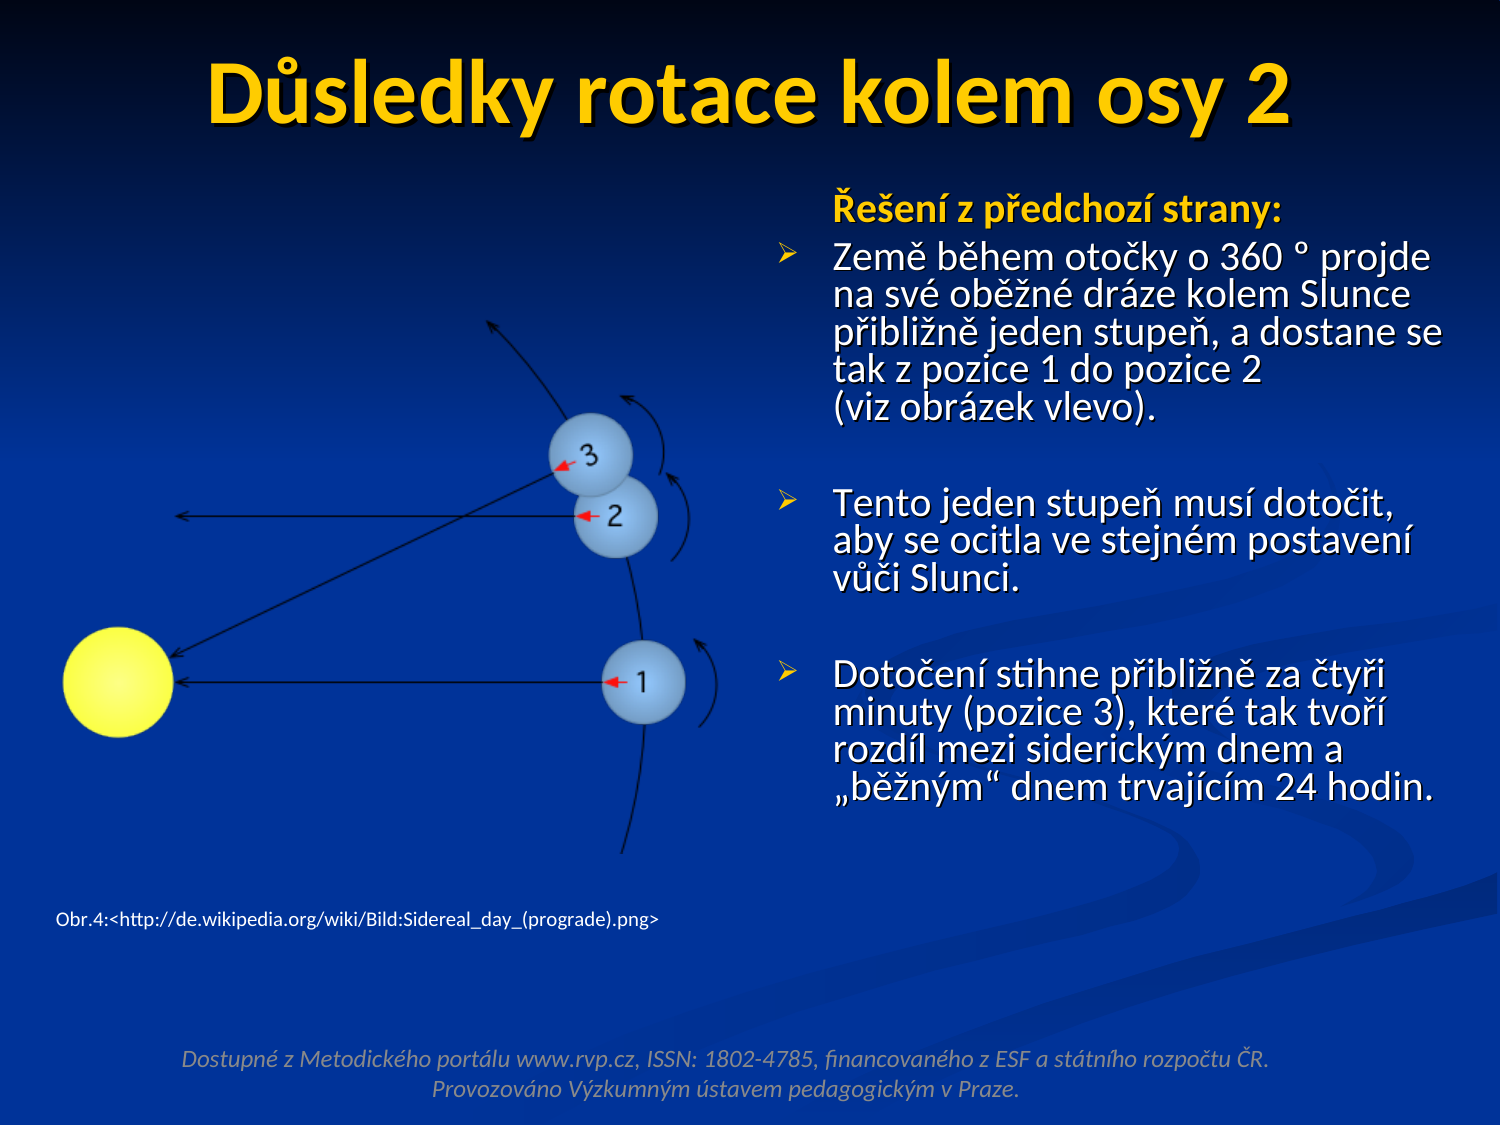

# Důsledky rotace kolem osy 2
	Řešení z předchozí strany:
Země během otočky o 360 º projde na své oběžné dráze kolem Slunce přibližně jeden stupeň, a dostane se tak z pozice 1 do pozice 2
(viz obrázek vlevo).
Tento jeden stupeň musí dotočit, aby se ocitla ve stejném postavení vůči Slunci.
Dotočení stihne přibližně za čtyři minuty (pozice 3), které tak tvoří rozdíl mezi siderickým dnem a „běžným“ dnem trvajícím 24 hodin.
Obr.4:<http://de.wikipedia.org/wiki/Bild:Sidereal_day_(prograde).png>
Dostupné z Metodického portálu www.rvp.cz, ISSN: 1802-4785, financovaného z ESF a státního rozpočtu ČR. Provozováno Výzkumným ústavem pedagogickým v Praze.